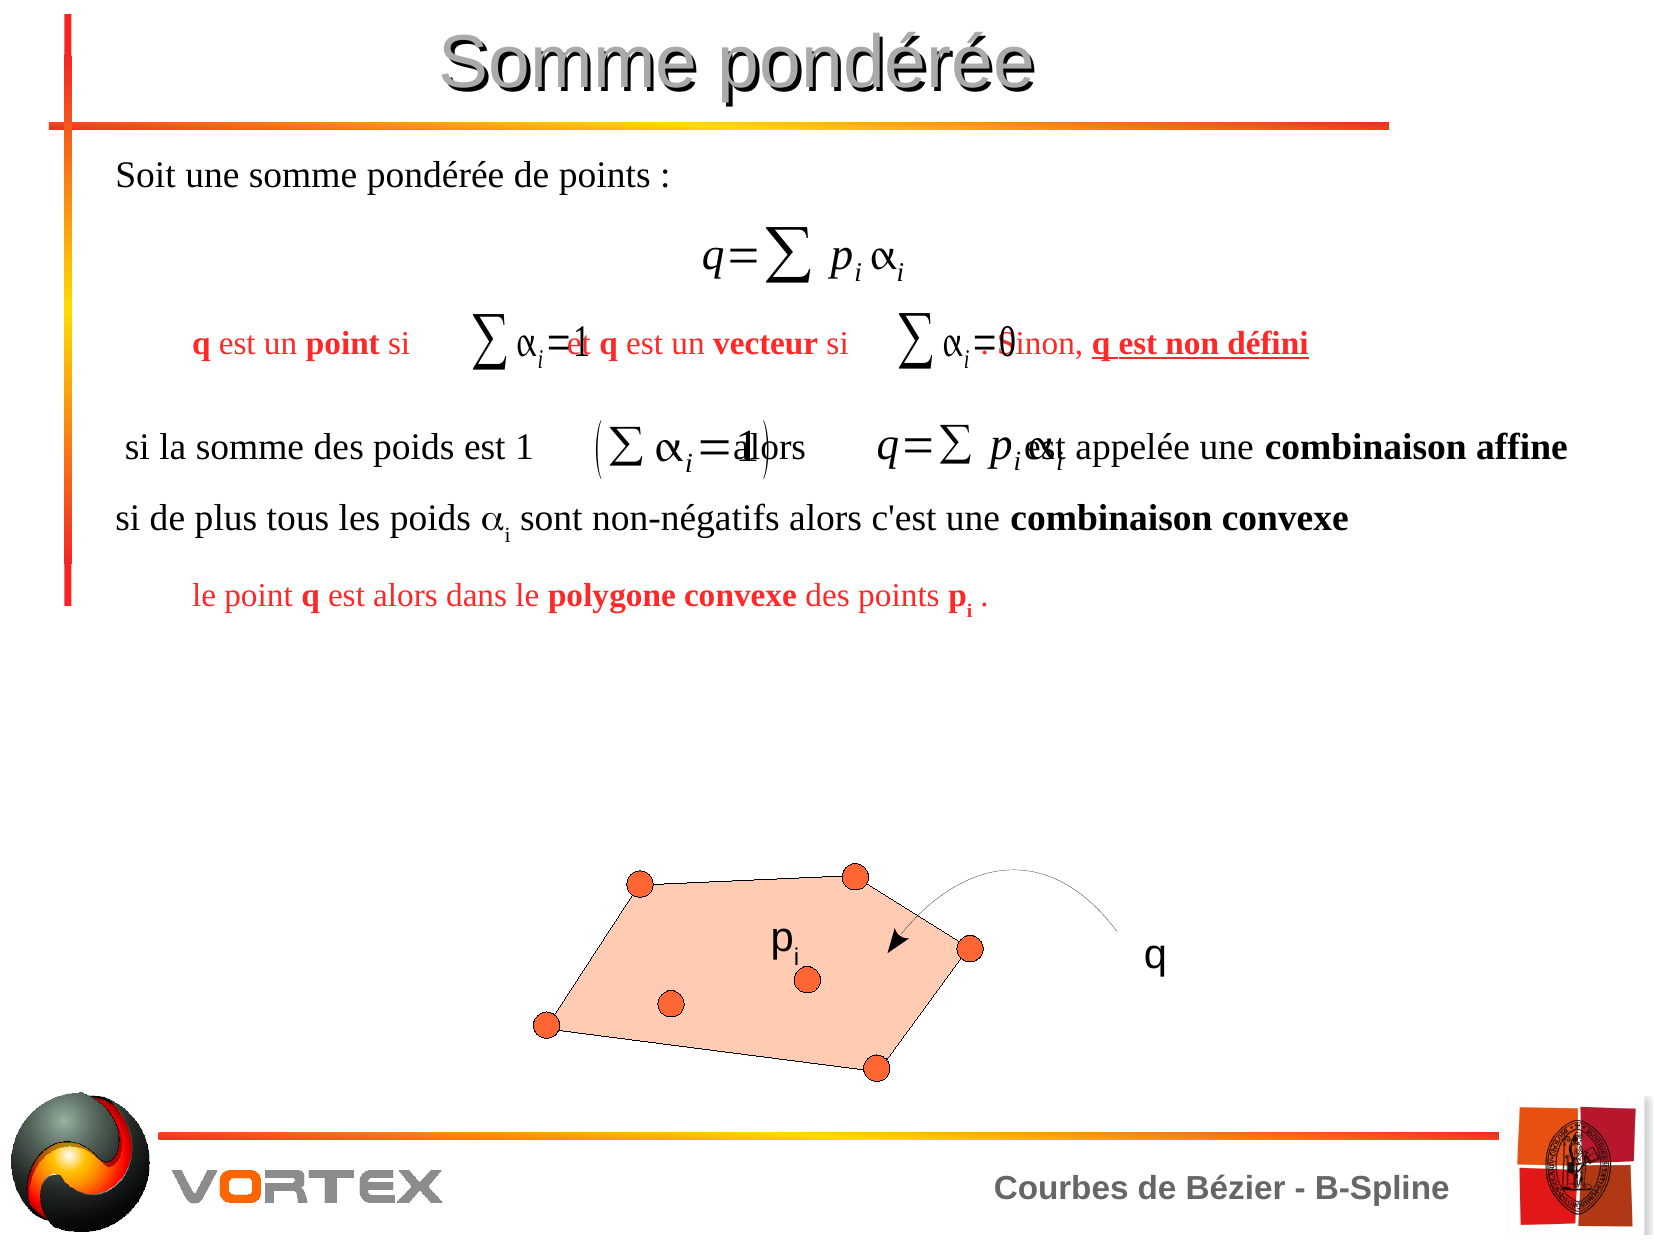

# Somme pondérée
Soit une somme pondérée de points :
q est un point si et q est un vecteur si . Sinon, q est non défini
 si la somme des poids est 1 alors est appelée une combinaison affine
si de plus tous les poids i sont non-négatifs alors c'est une combinaison convexe
le point q est alors dans le polygone convexe des points pi .
pi
q